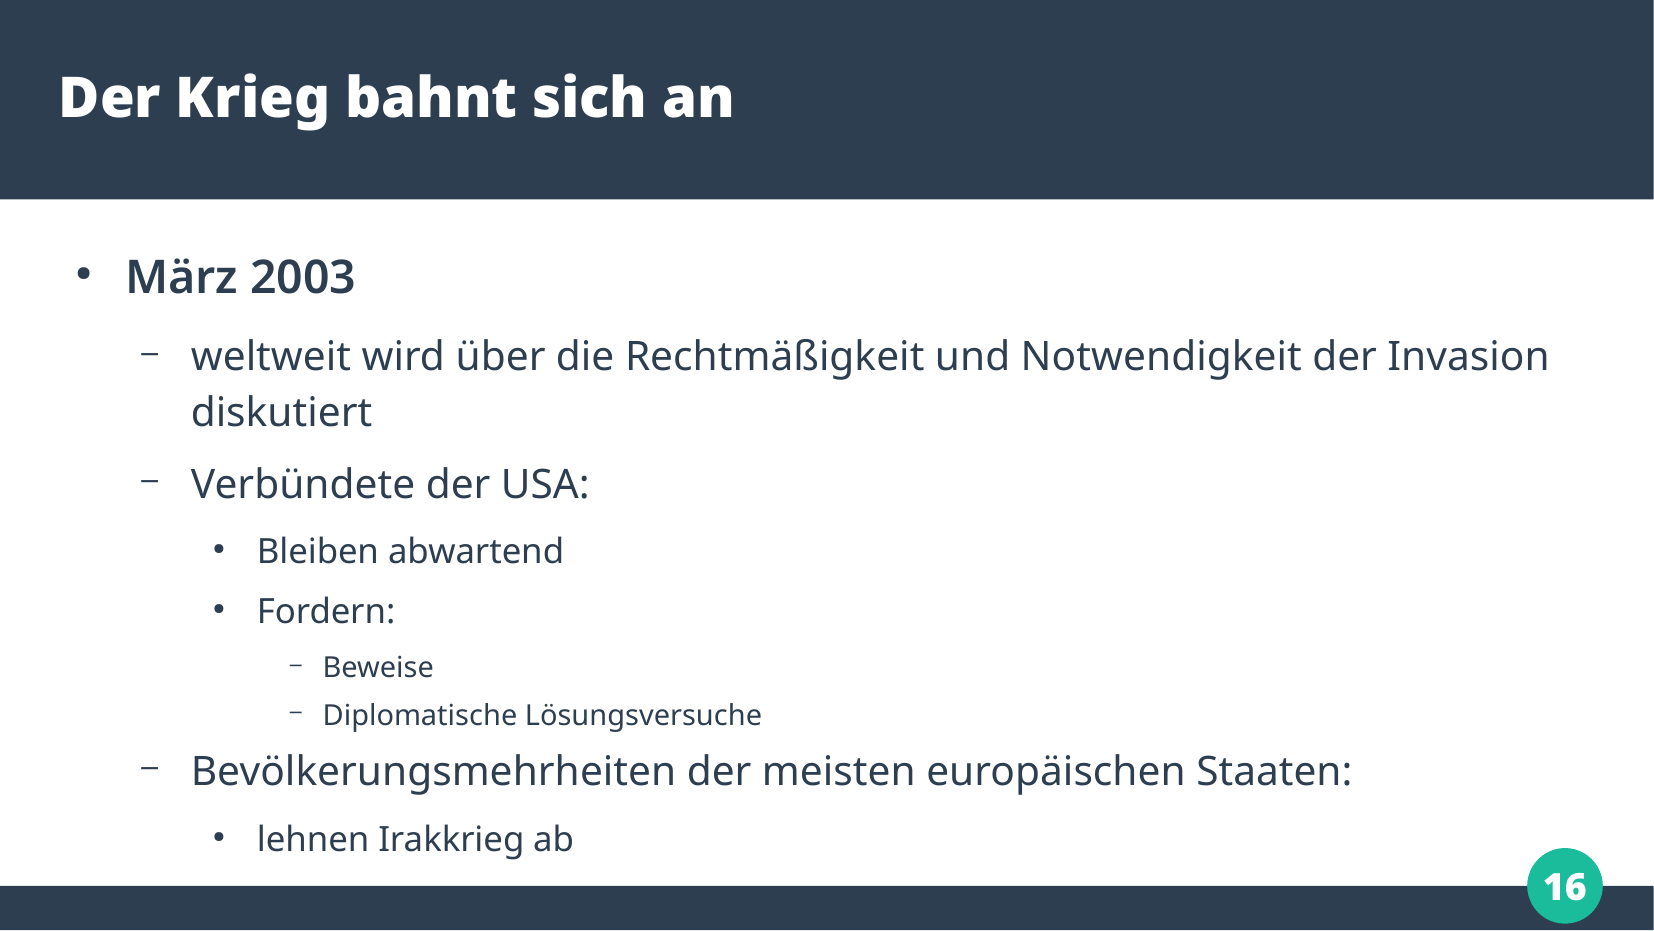

# Der Krieg bahnt sich an
März 2003
weltweit wird über die Rechtmäßigkeit und Notwendigkeit der Invasion diskutiert
Verbündete der USA:
Bleiben abwartend
Fordern:
Beweise
Diplomatische Lösungsversuche
Bevölkerungsmehrheiten der meisten europäischen Staaten:
lehnen Irakkrieg ab